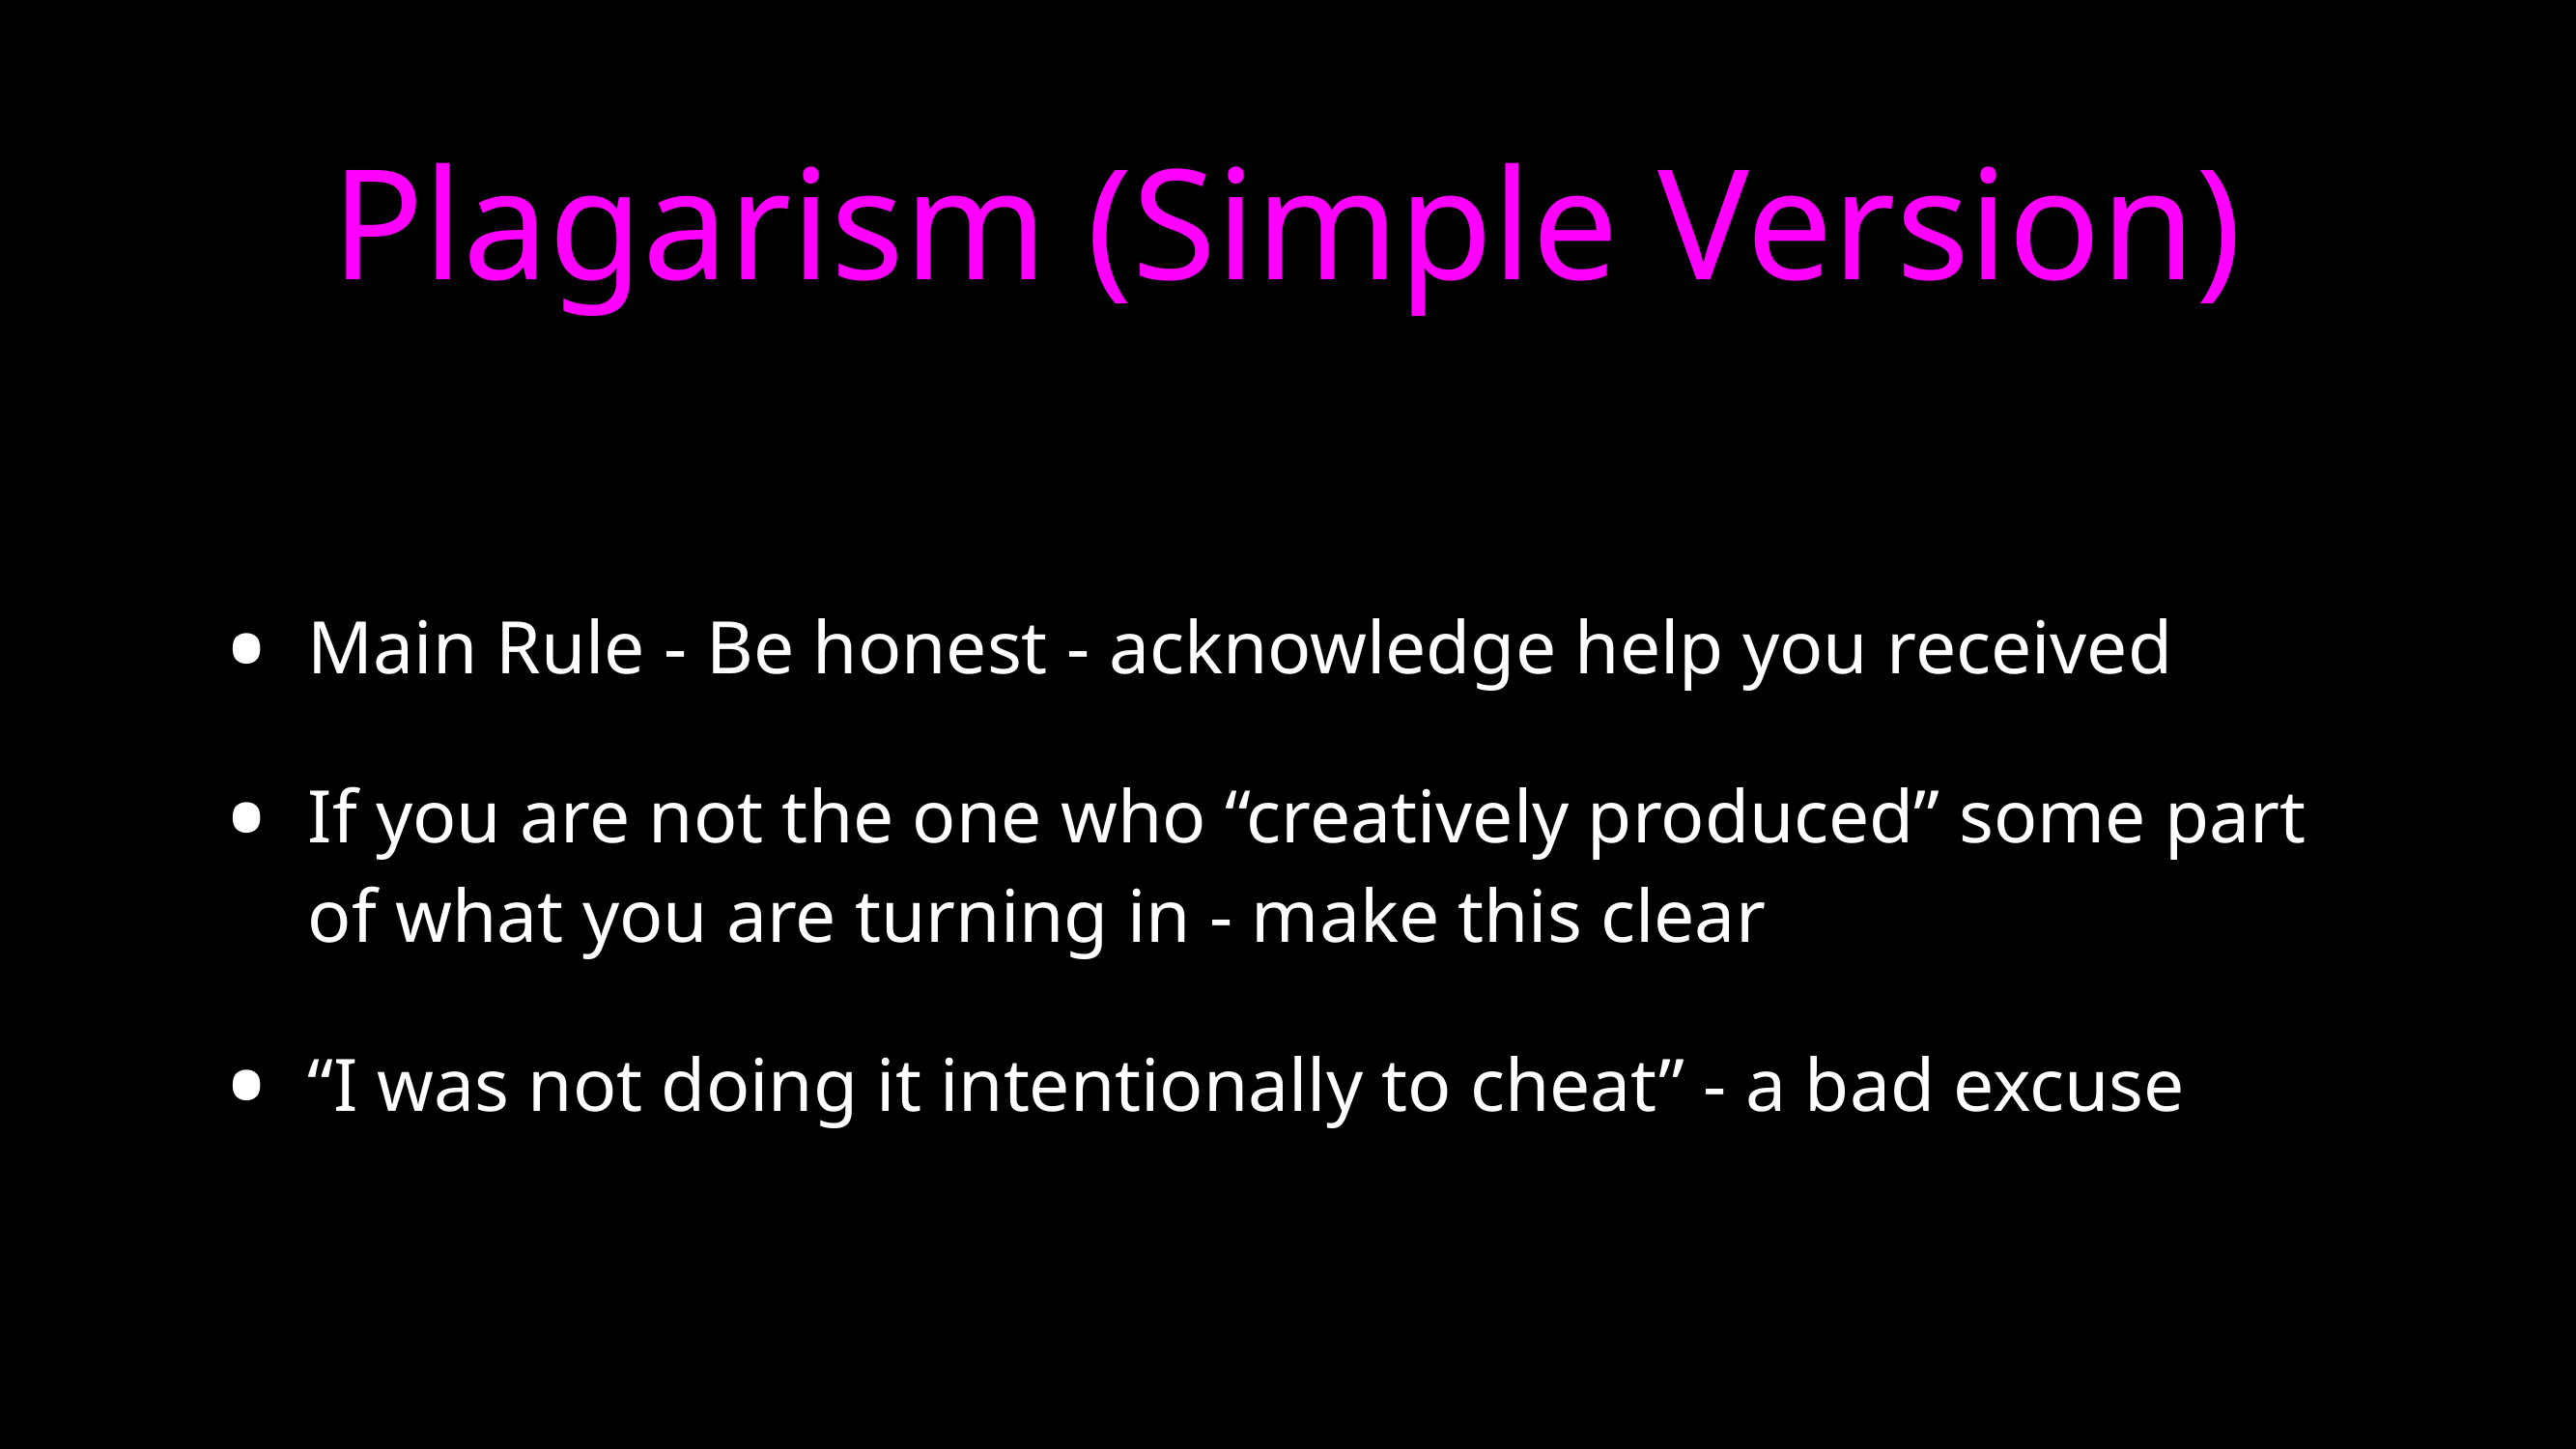

# Plagarism (Simple Version)
Main Rule - Be honest - acknowledge help you received
If you are not the one who “creatively produced” some part of what you are turning in - make this clear
“I was not doing it intentionally to cheat” - a bad excuse